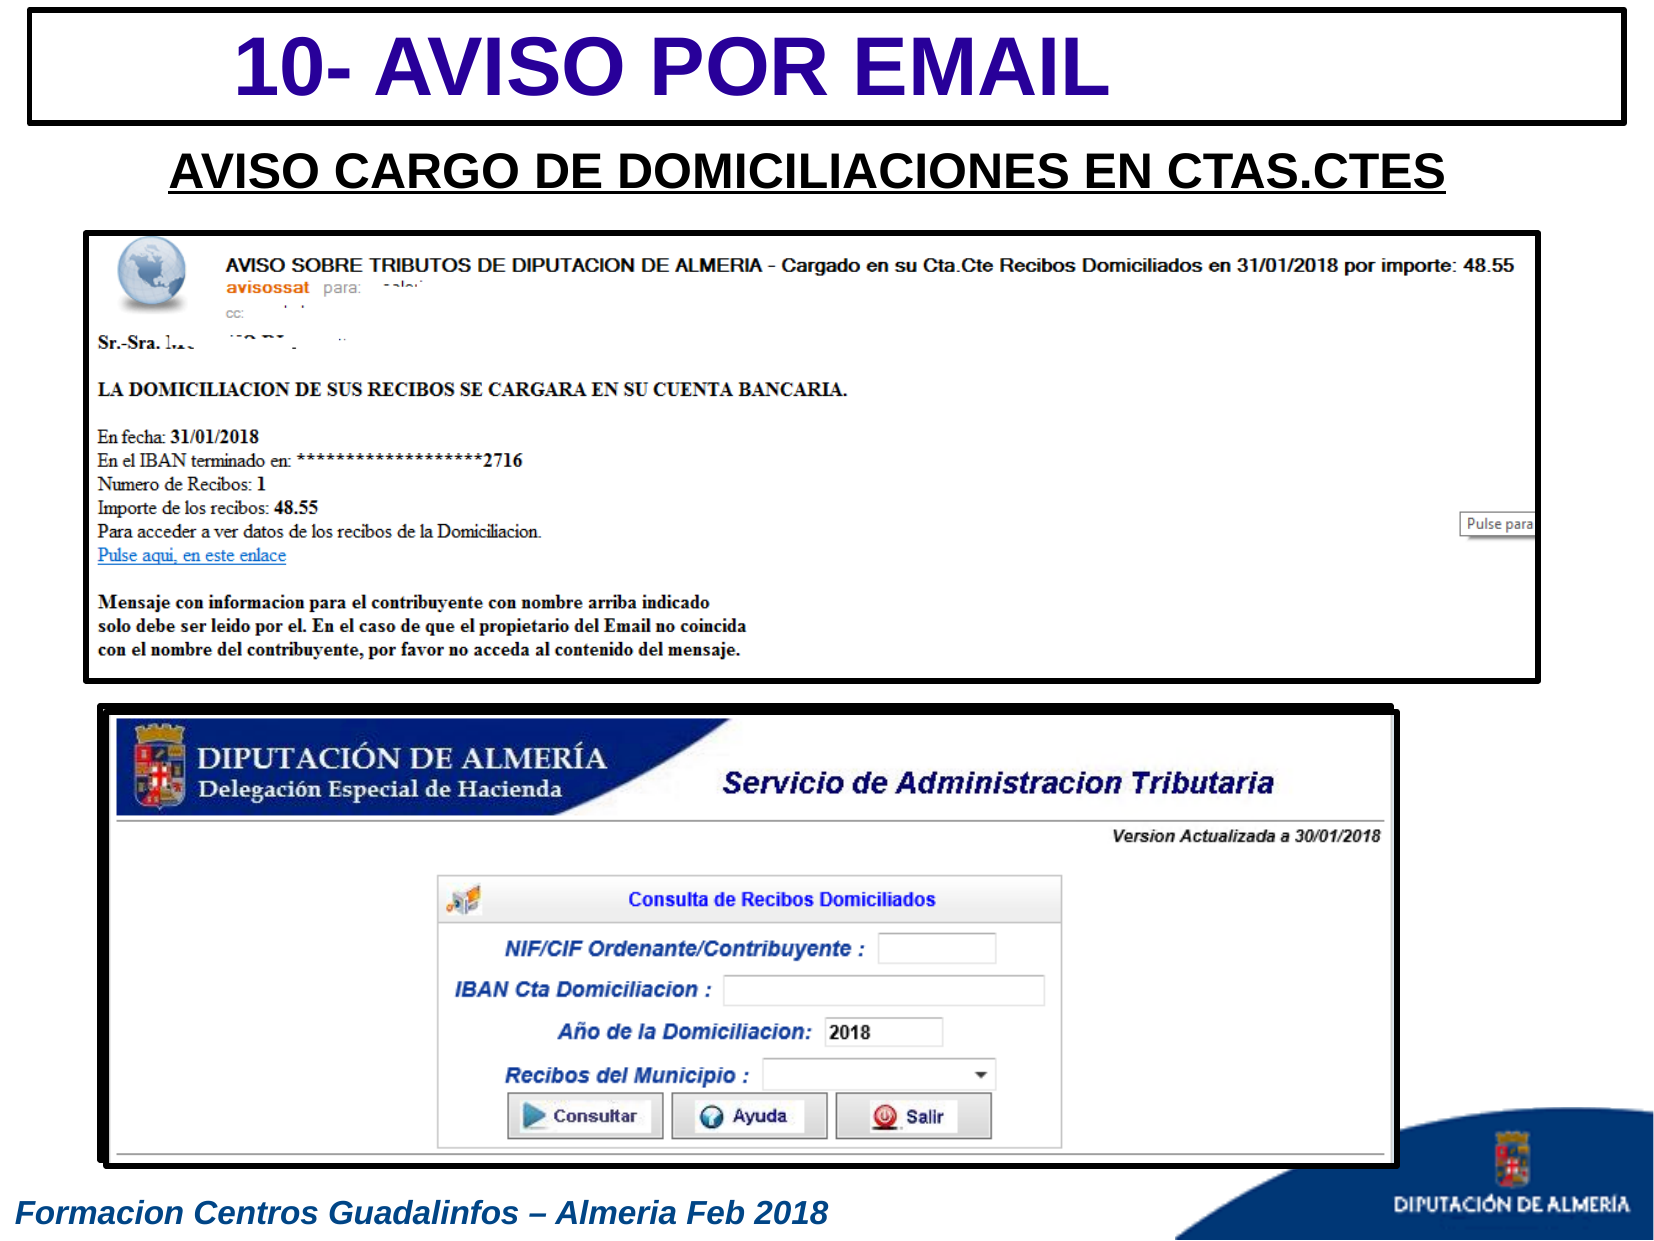

10- AVISO POR EMAIL
AVISO CARGO DE DOMICILIACIONES EN CTAS.CTES
Formacion Centros Guadalinfos – Almeria Feb 2018